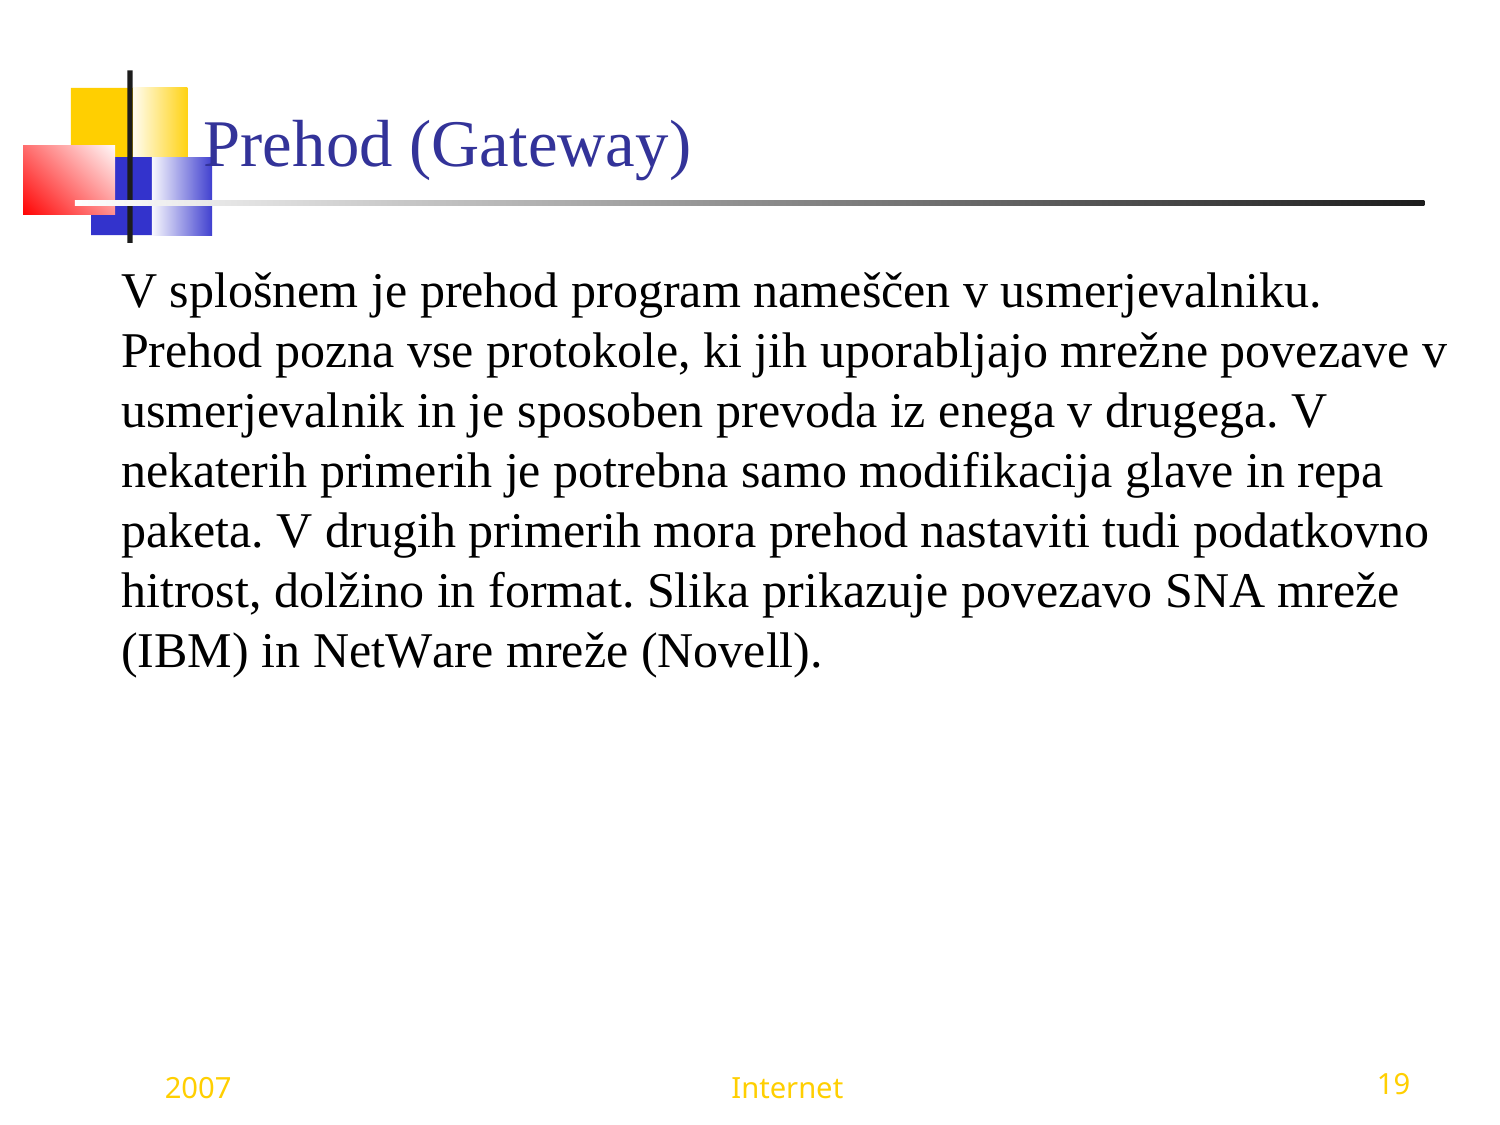

# Prehod (Gateway)
	V splošnem je prehod program nameščen v usmerjevalniku. Prehod pozna vse protokole, ki jih uporabljajo mrežne povezave v usmerjevalnik in je sposoben prevoda iz enega v drugega. V nekaterih primerih je potrebna samo modifikacija glave in repa paketa. V drugih primerih mora prehod nastaviti tudi podatkovno hitrost, dolžino in format. Slika prikazuje povezavo SNA mreže (IBM) in NetWare mreže (Novell).
2007
Internet